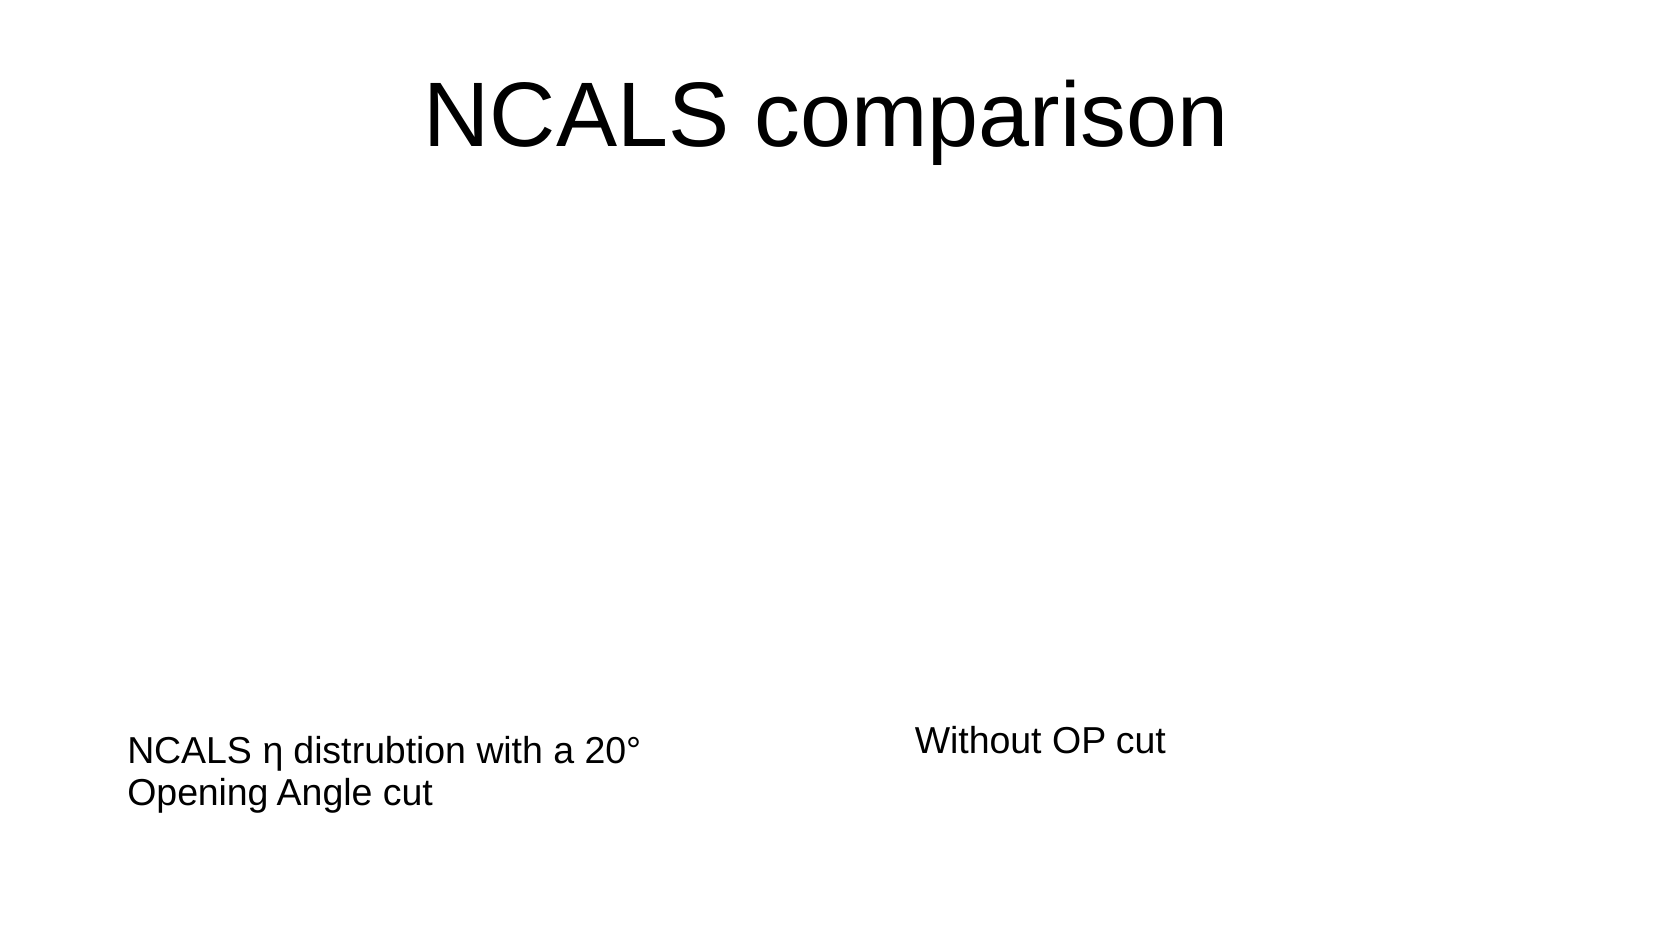

# NCALS comparison
Without OP cut
NCALS η distrubtion with a 20° Opening Angle cut